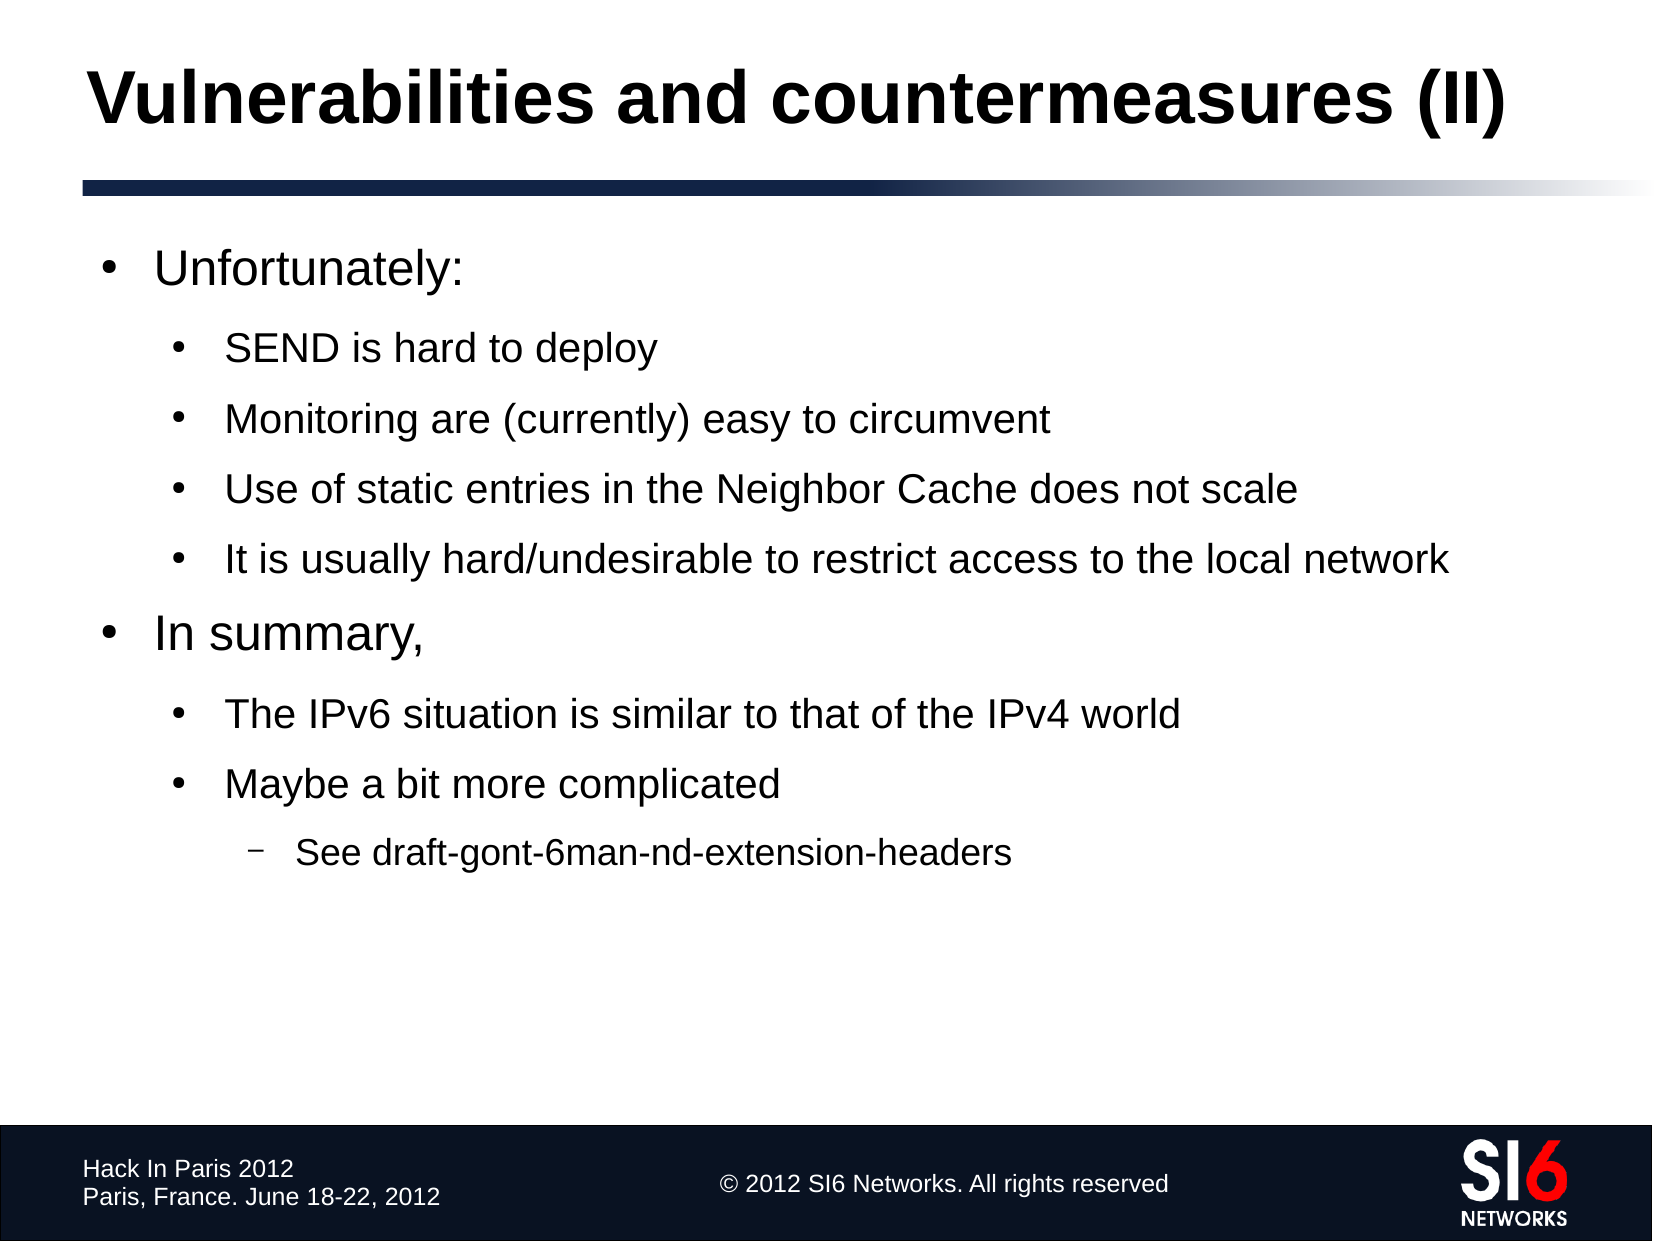

# Vulnerabilities and countermeasures (II)
Unfortunately:
SEND is hard to deploy
Monitoring are (currently) easy to circumvent
Use of static entries in the Neighbor Cache does not scale
It is usually hard/undesirable to restrict access to the local network
In summary,
The IPv6 situation is similar to that of the IPv4 world
Maybe a bit more complicated
See draft-gont-6man-nd-extension-headers
Congreso de Seguridad en Computo 2011